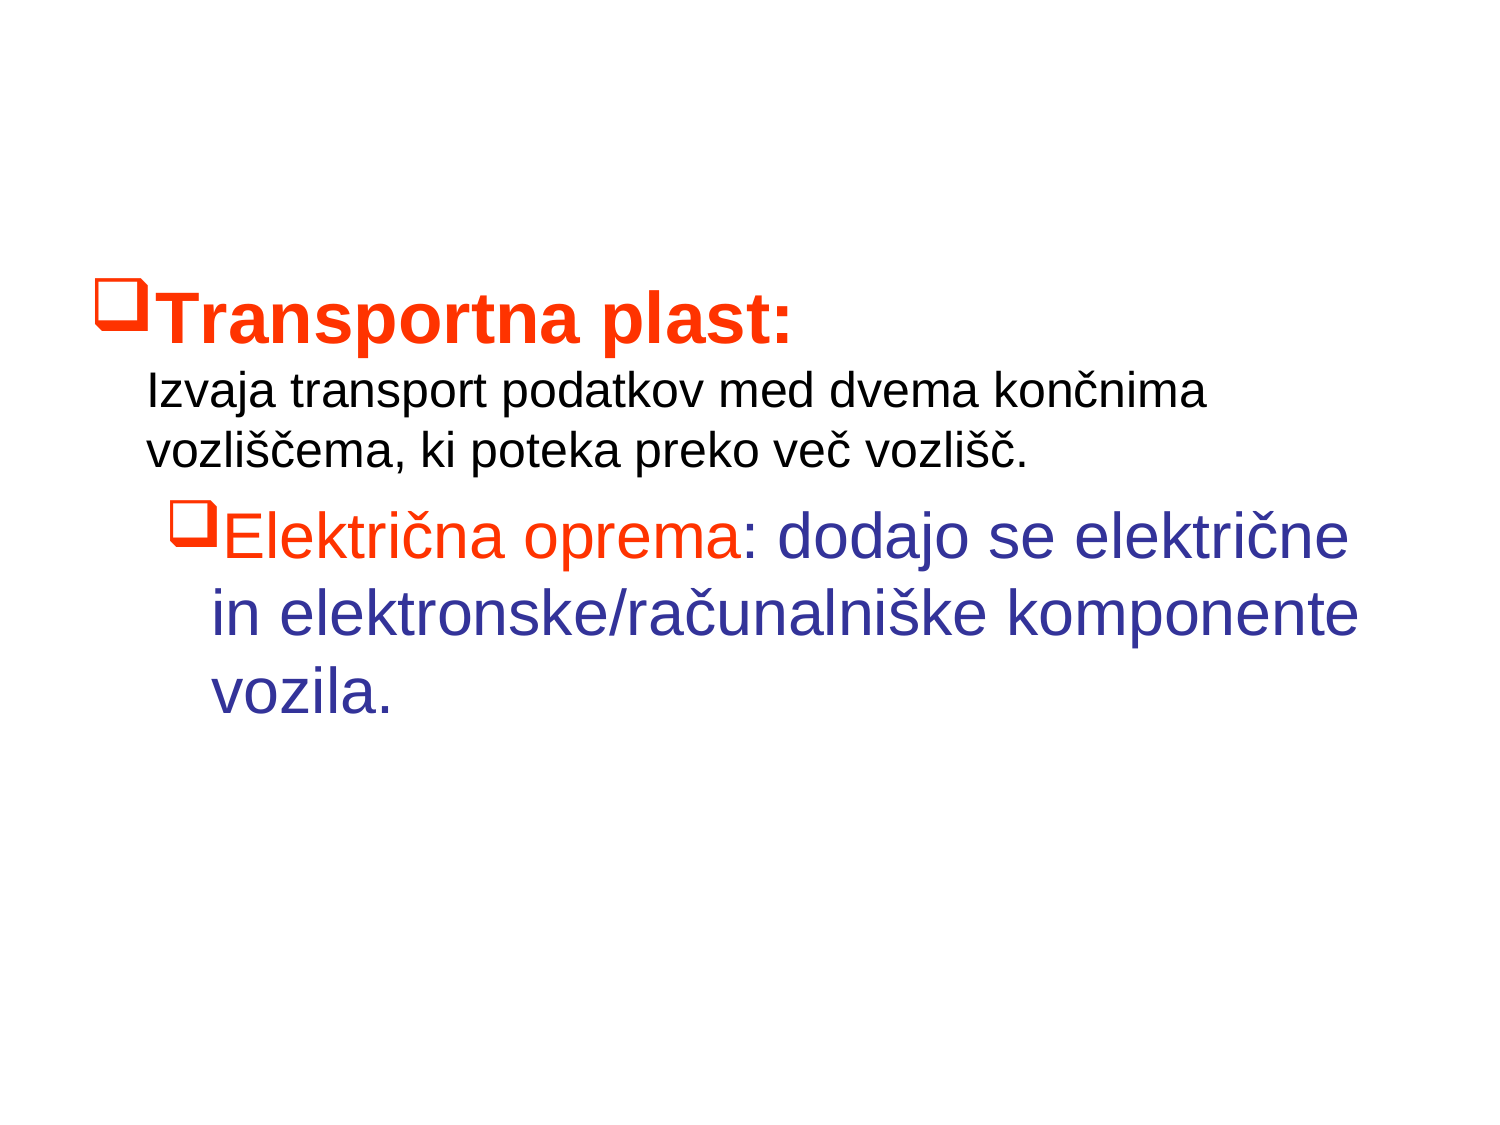

#
Transportna plast:
Izvaja transport podatkov med dvema končnima vozliščema, ki poteka preko več vozlišč.
Električna oprema: dodajo se električne in elektronske/računalniške komponente vozila.